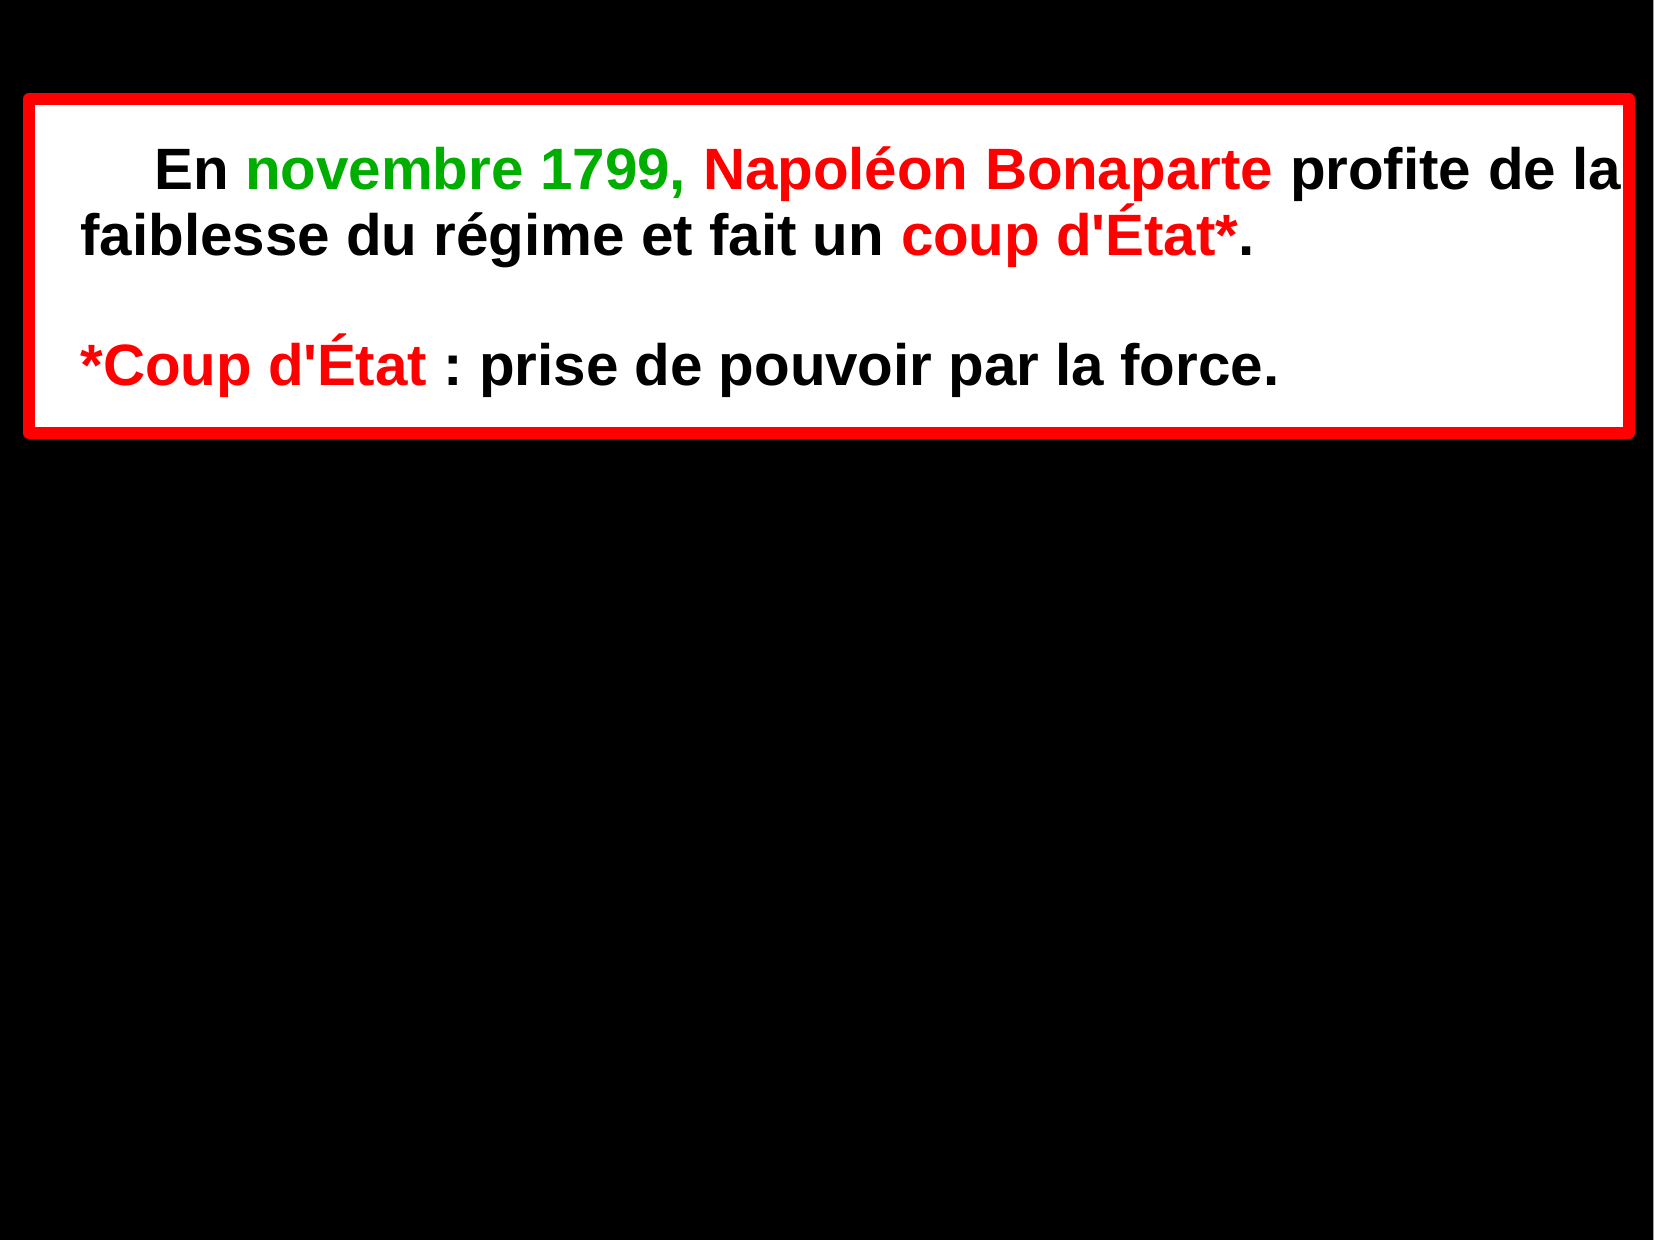

En novembre 1799, Napoléon Bonaparte profite de la faiblesse du régime et fait un coup d'État*.
*Coup d'État : prise de pouvoir par la force.